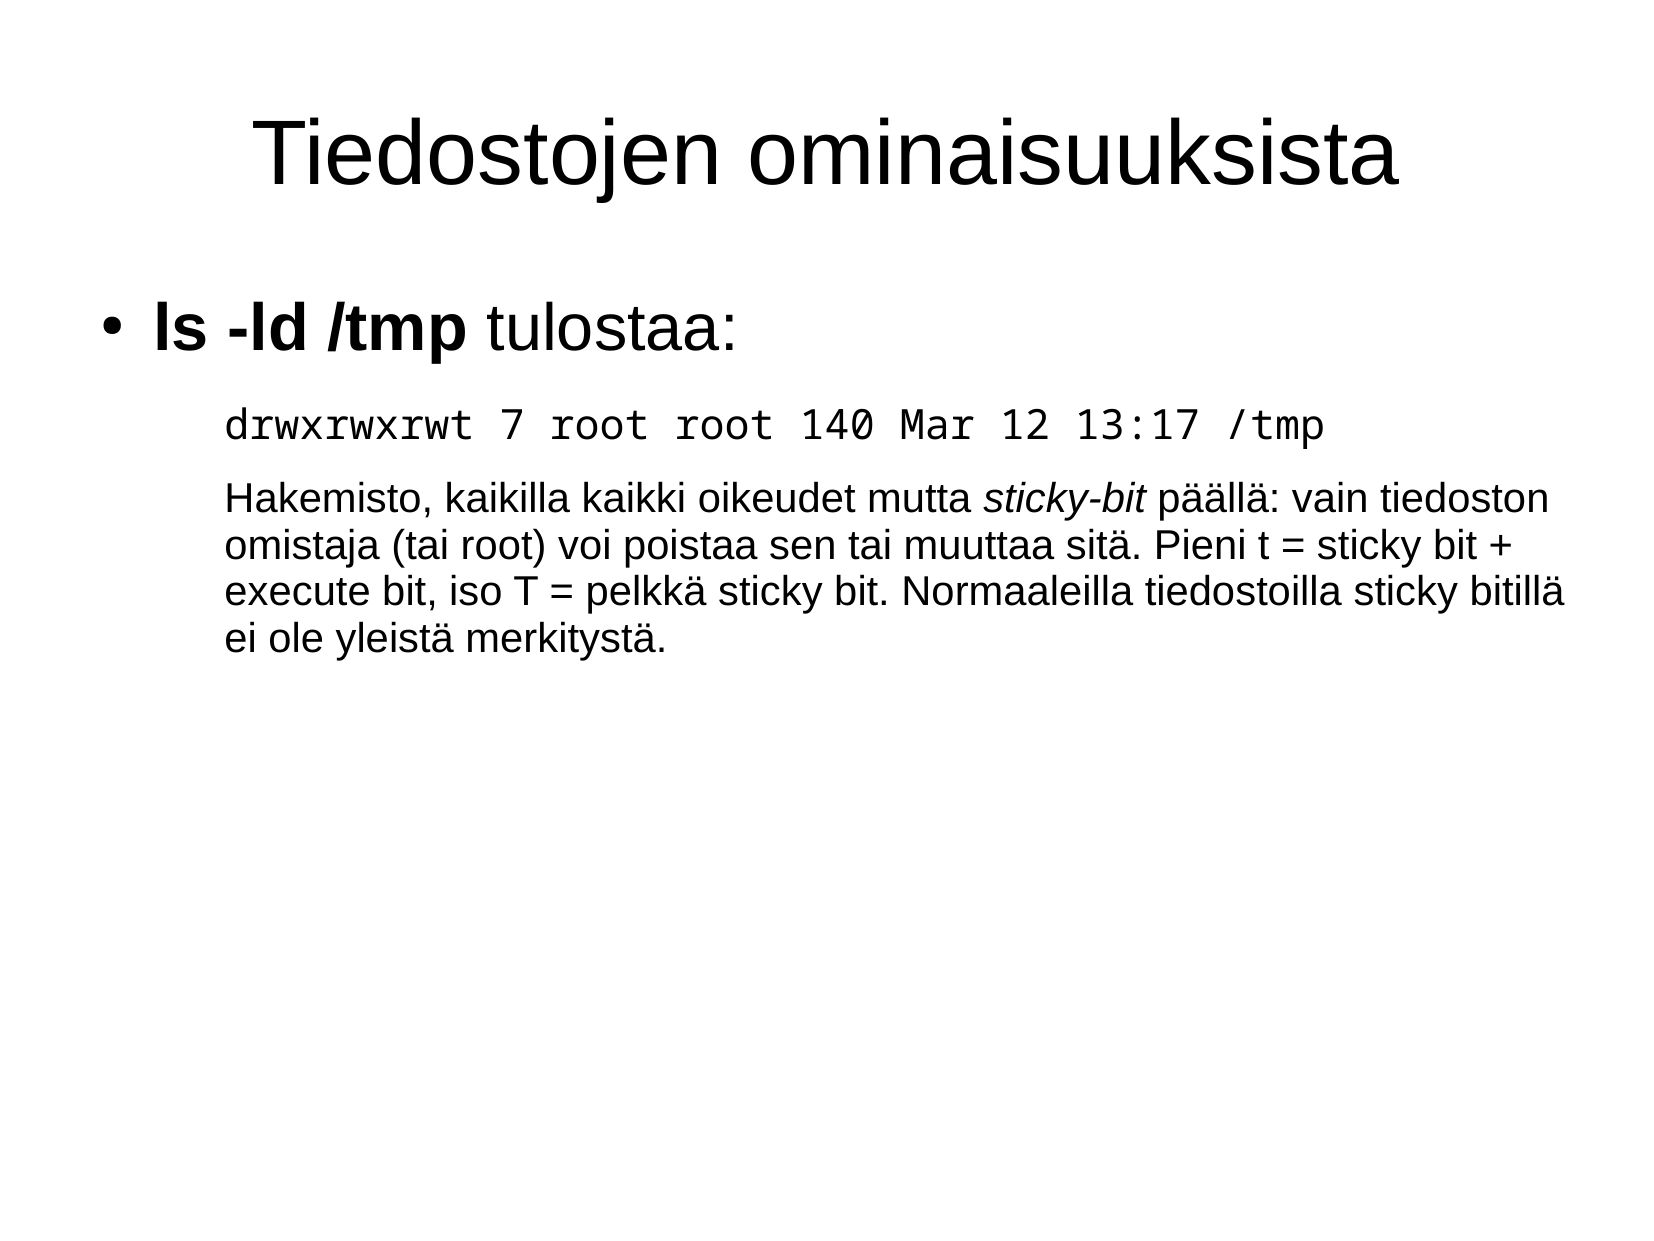

# Tiedostojen ominaisuuksista
ls -ld /tmp tulostaa:
drwxrwxrwt 7 root root 140 Mar 12 13:17 /tmp
Hakemisto, kaikilla kaikki oikeudet mutta sticky-bit päällä: vain tiedoston omistaja (tai root) voi poistaa sen tai muuttaa sitä. Pieni t = sticky bit + execute bit, iso T = pelkkä sticky bit. Normaaleilla tiedostoilla sticky bitillä ei ole yleistä merkitystä.